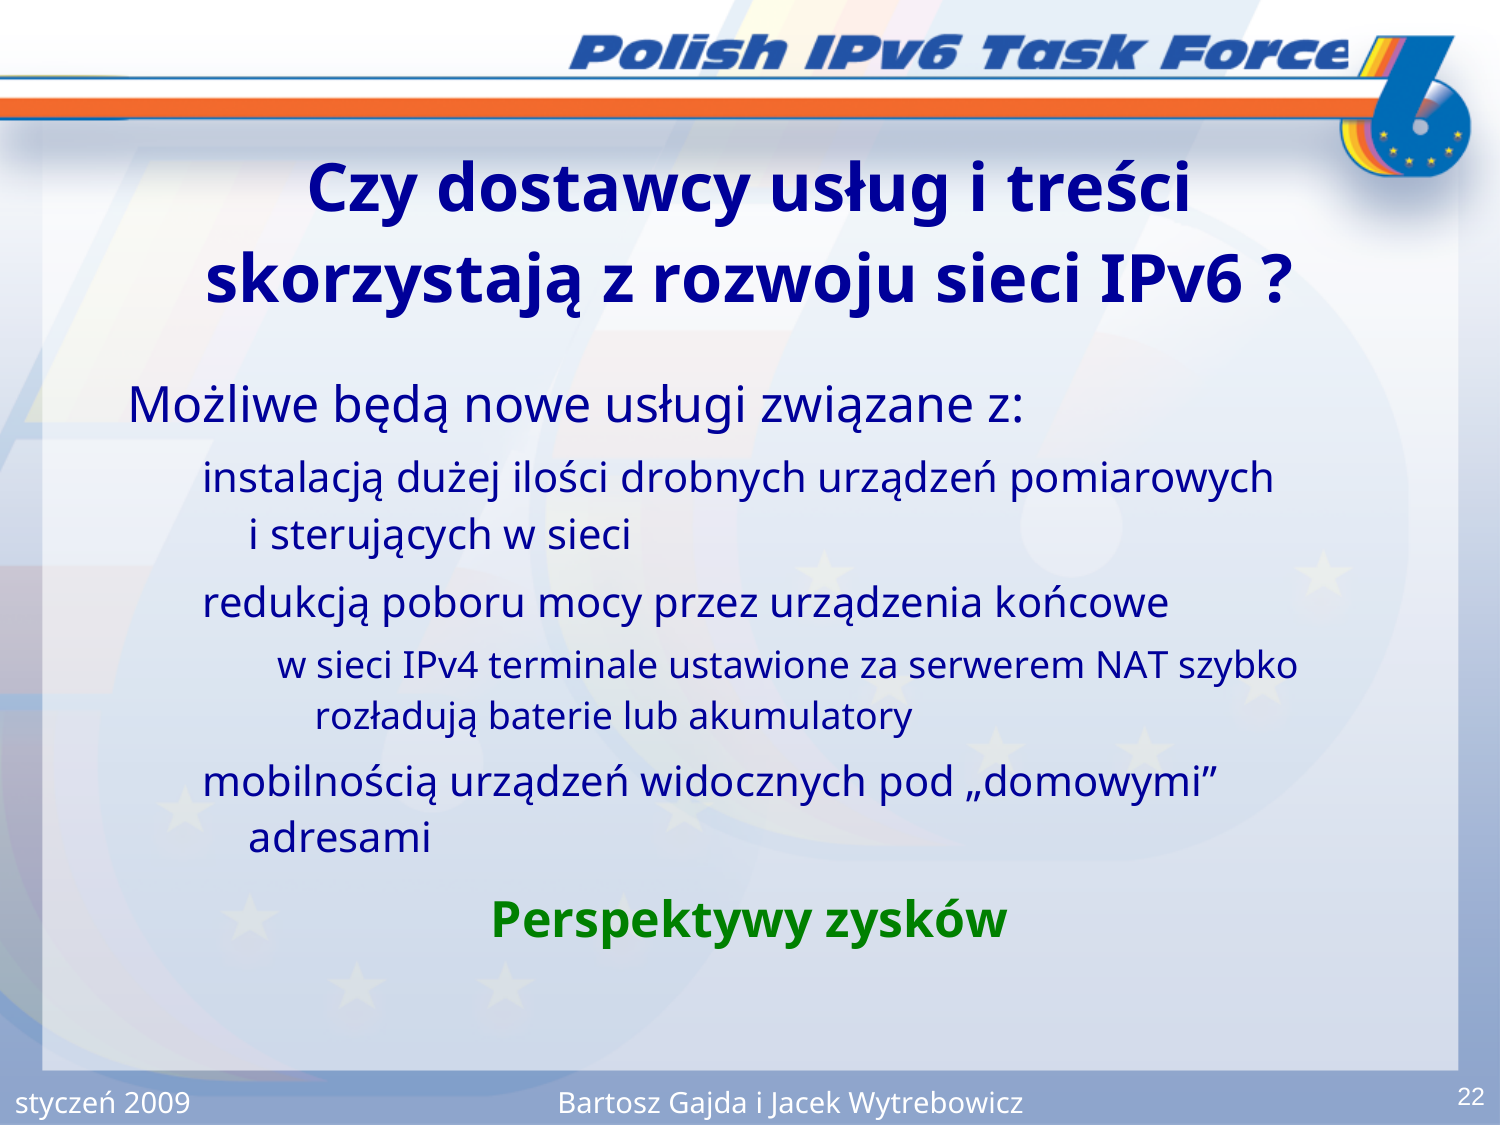

# Czy dostawcy usług i treści skorzystają z rozwoju sieci IPv6 ?
Możliwe będą nowe usługi związane z:
instalacją dużej ilości drobnych urządzeń pomiarowych
i sterujących w sieci
redukcją poboru mocy przez urządzenia końcowe
w sieci IPv4 terminale ustawione za serwerem NAT szybko rozładują baterie lub akumulatory
mobilnością urządzeń widocznych pod „domowymi” adresami
Perspektywy zysków
styczeń 2009
Bartosz Gajda i Jacek Wytrebowicz
22